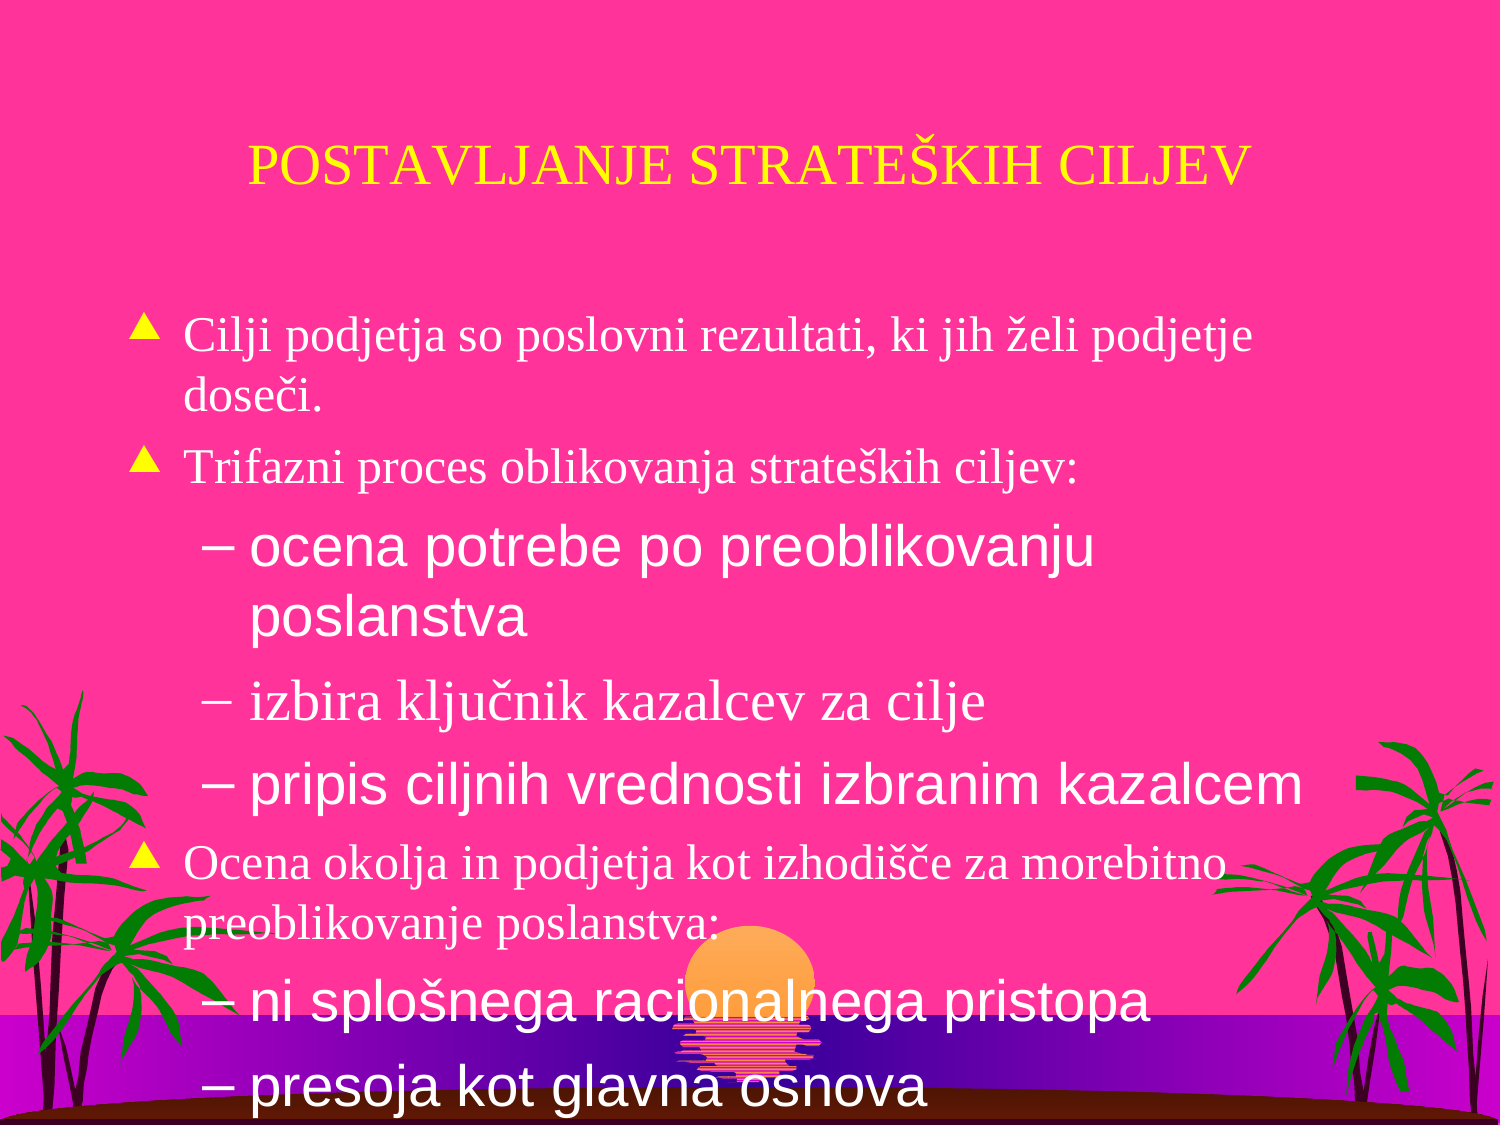

# POSTAVLJANJE STRATEŠKIH CILJEV
Cilji podjetja so poslovni rezultati, ki jih želi podjetje doseči.
Trifazni proces oblikovanja strateških ciljev:
ocena potrebe po preoblikovanju poslanstva
izbira ključnik kazalcev za cilje
pripis ciljnih vrednosti izbranim kazalcem
Ocena okolja in podjetja kot izhodišče za morebitno preoblikovanje poslanstva:
ni splošnega racionalnega pristopa
presoja kot glavna osnova